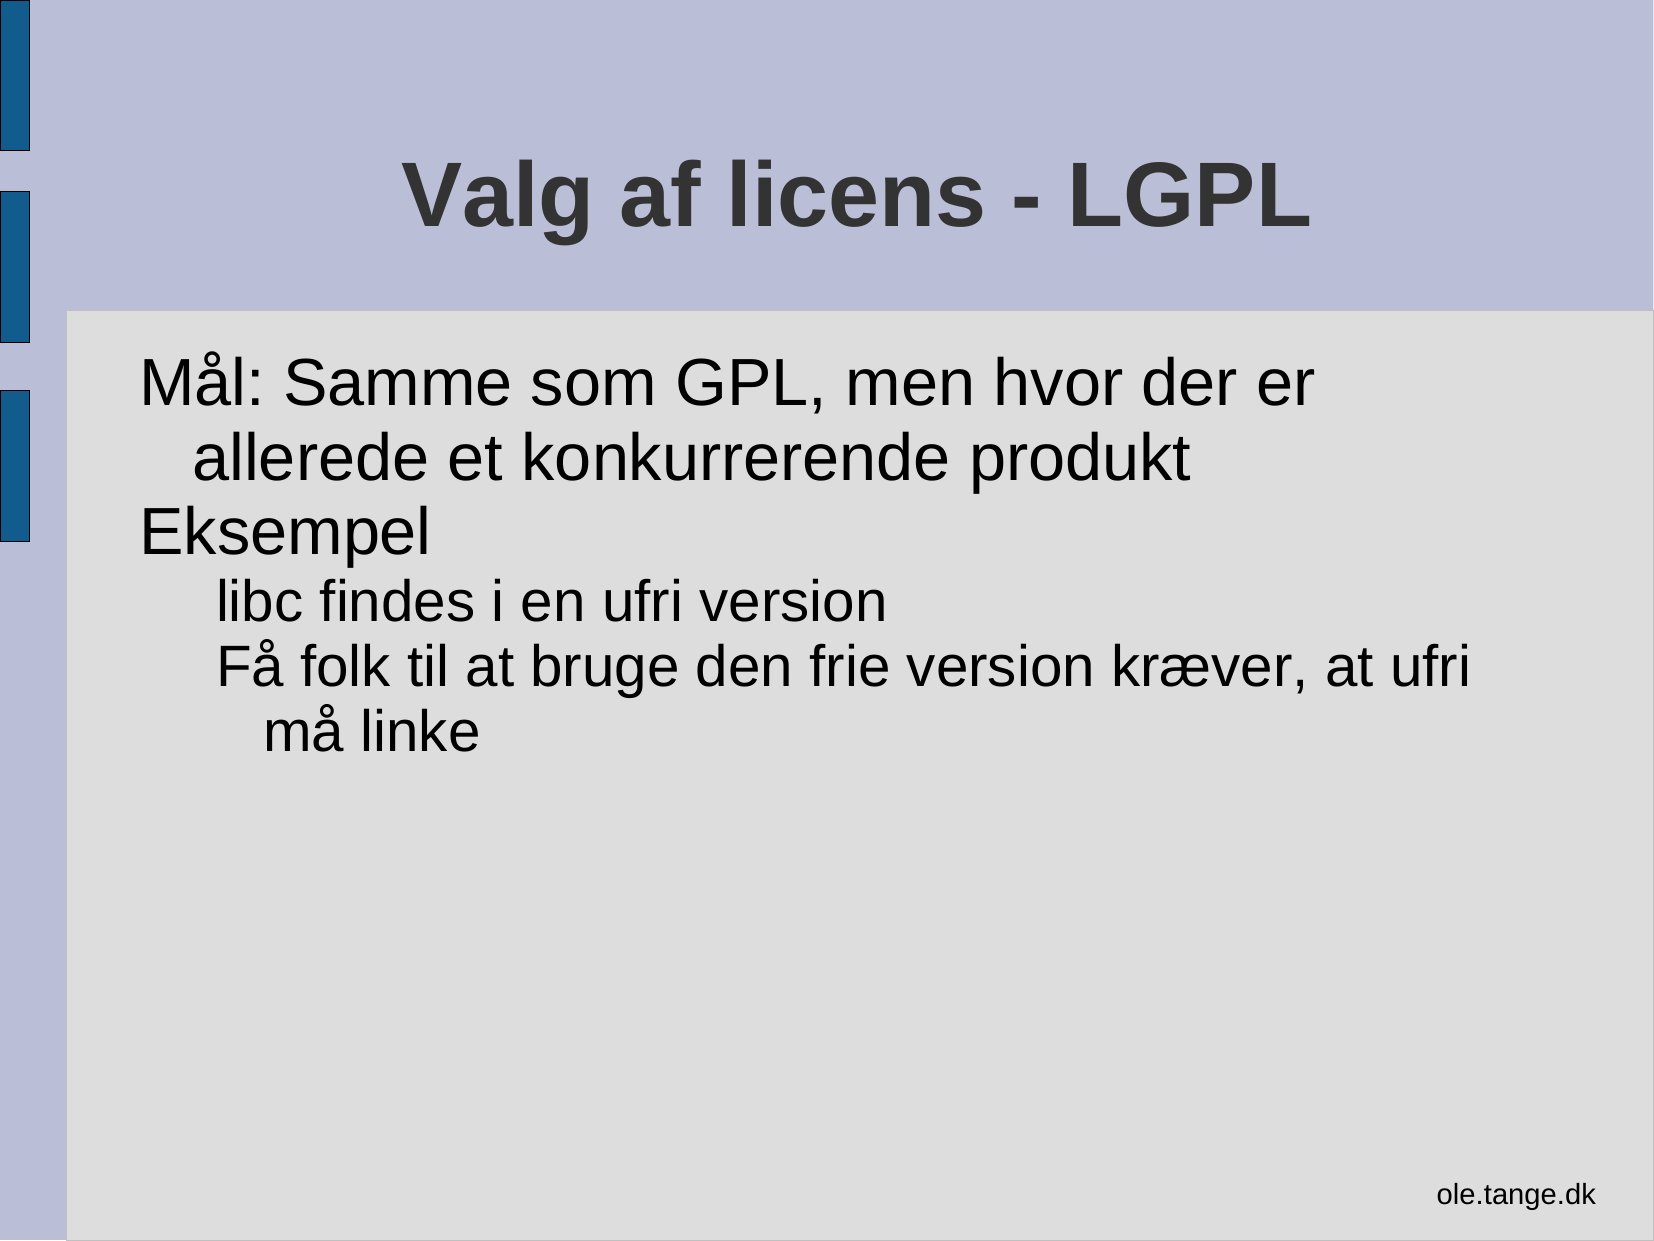

# Valg af licens - LGPL
Mål: Samme som GPL, men hvor der er allerede et konkurrerende produkt
Eksempel
libc findes i en ufri version
Få folk til at bruge den frie version kræver, at ufri må linke